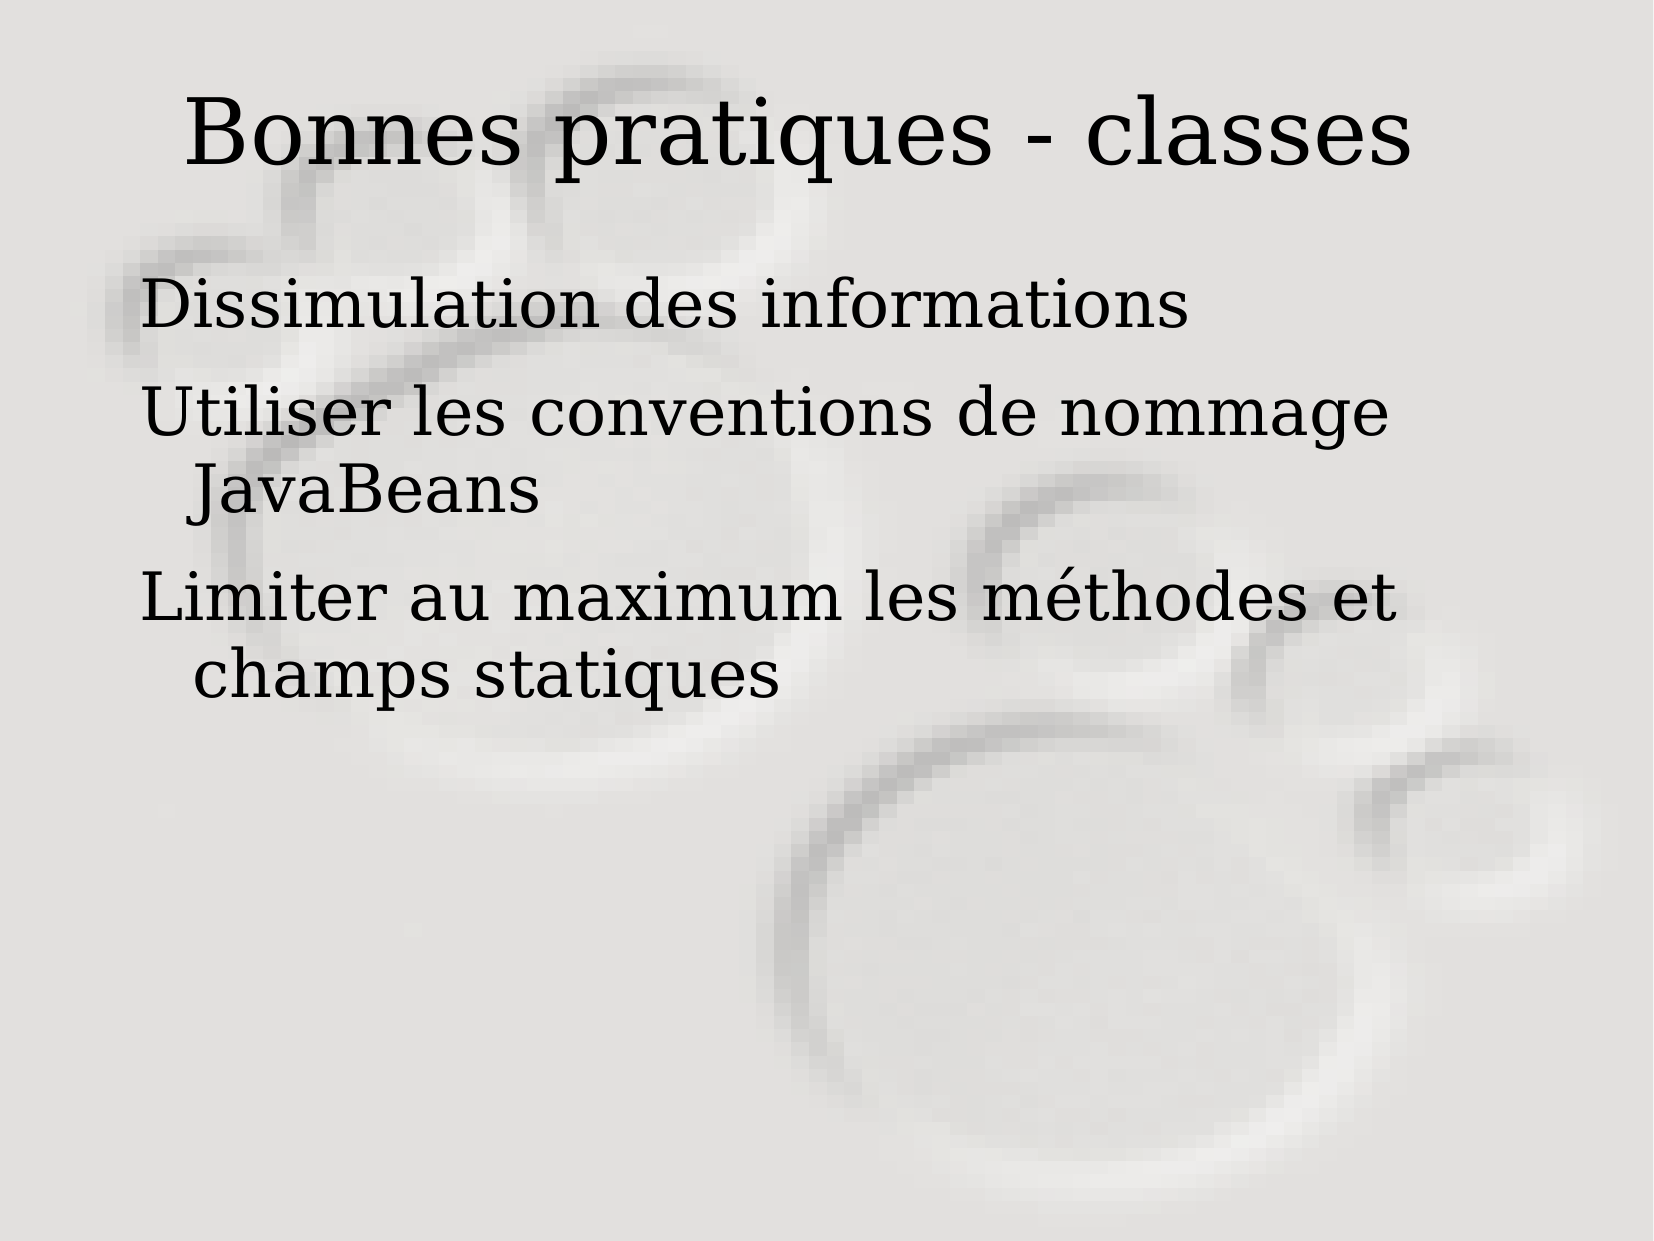

# Bonnes pratiques - classes
Dissimulation des informations
Utiliser les conventions de nommage JavaBeans
Limiter au maximum les méthodes et champs statiques